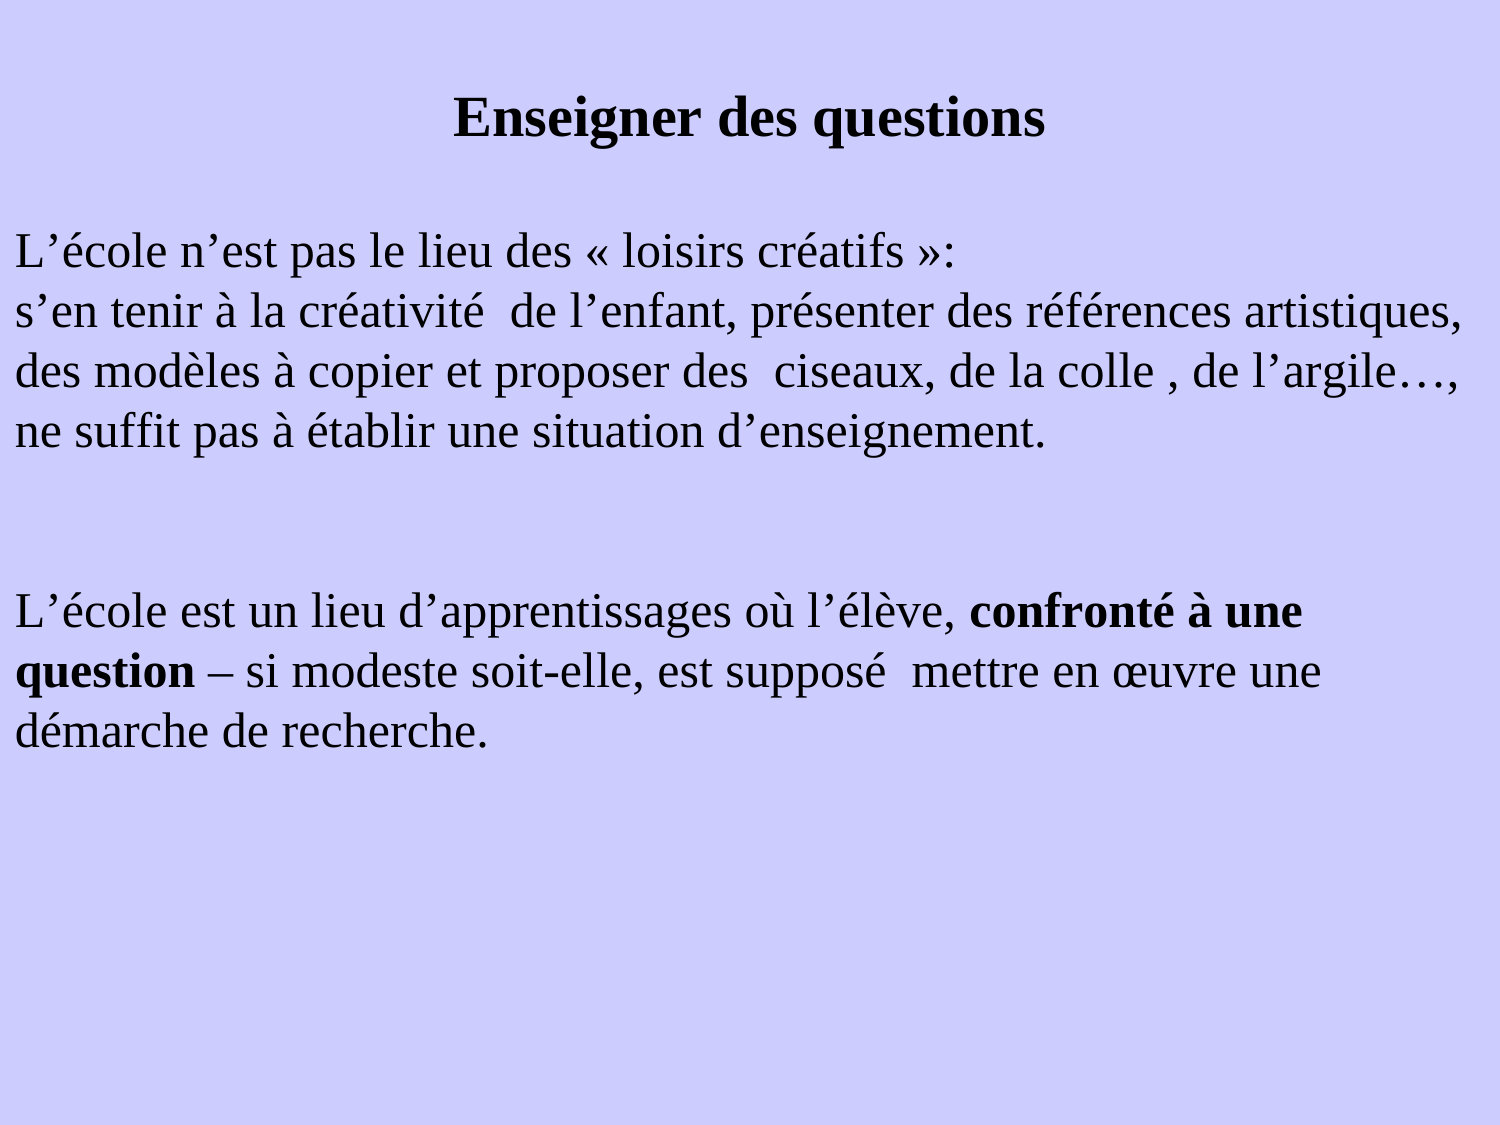

Enseigner des questions
L’école n’est pas le lieu des « loisirs créatifs »:
s’en tenir à la créativité de l’enfant, présenter des références artistiques, des modèles à copier et proposer des ciseaux, de la colle , de l’argile…, ne suffit pas à établir une situation d’enseignement.
L’école est un lieu d’apprentissages où l’élève, confronté à une question – si modeste soit-elle, est supposé mettre en œuvre une démarche de recherche.